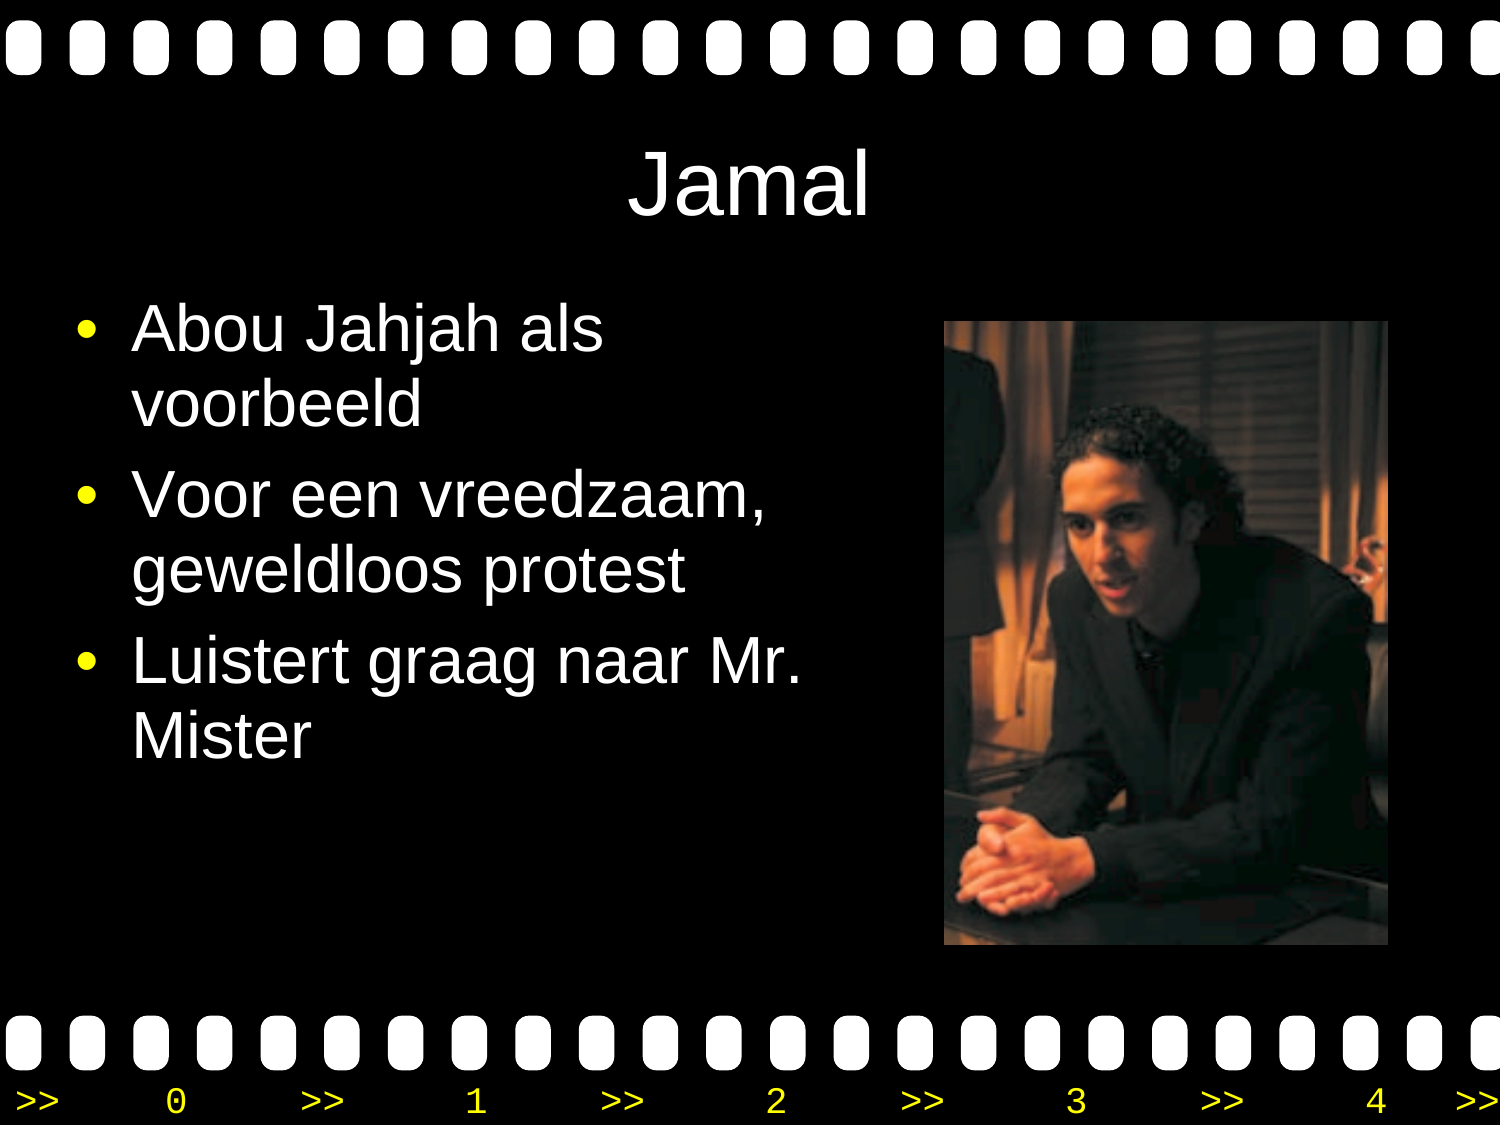

# Jamal
Abou Jahjah als voorbeeld
Voor een vreedzaam, geweldloos protest
Luistert graag naar Mr. Mister